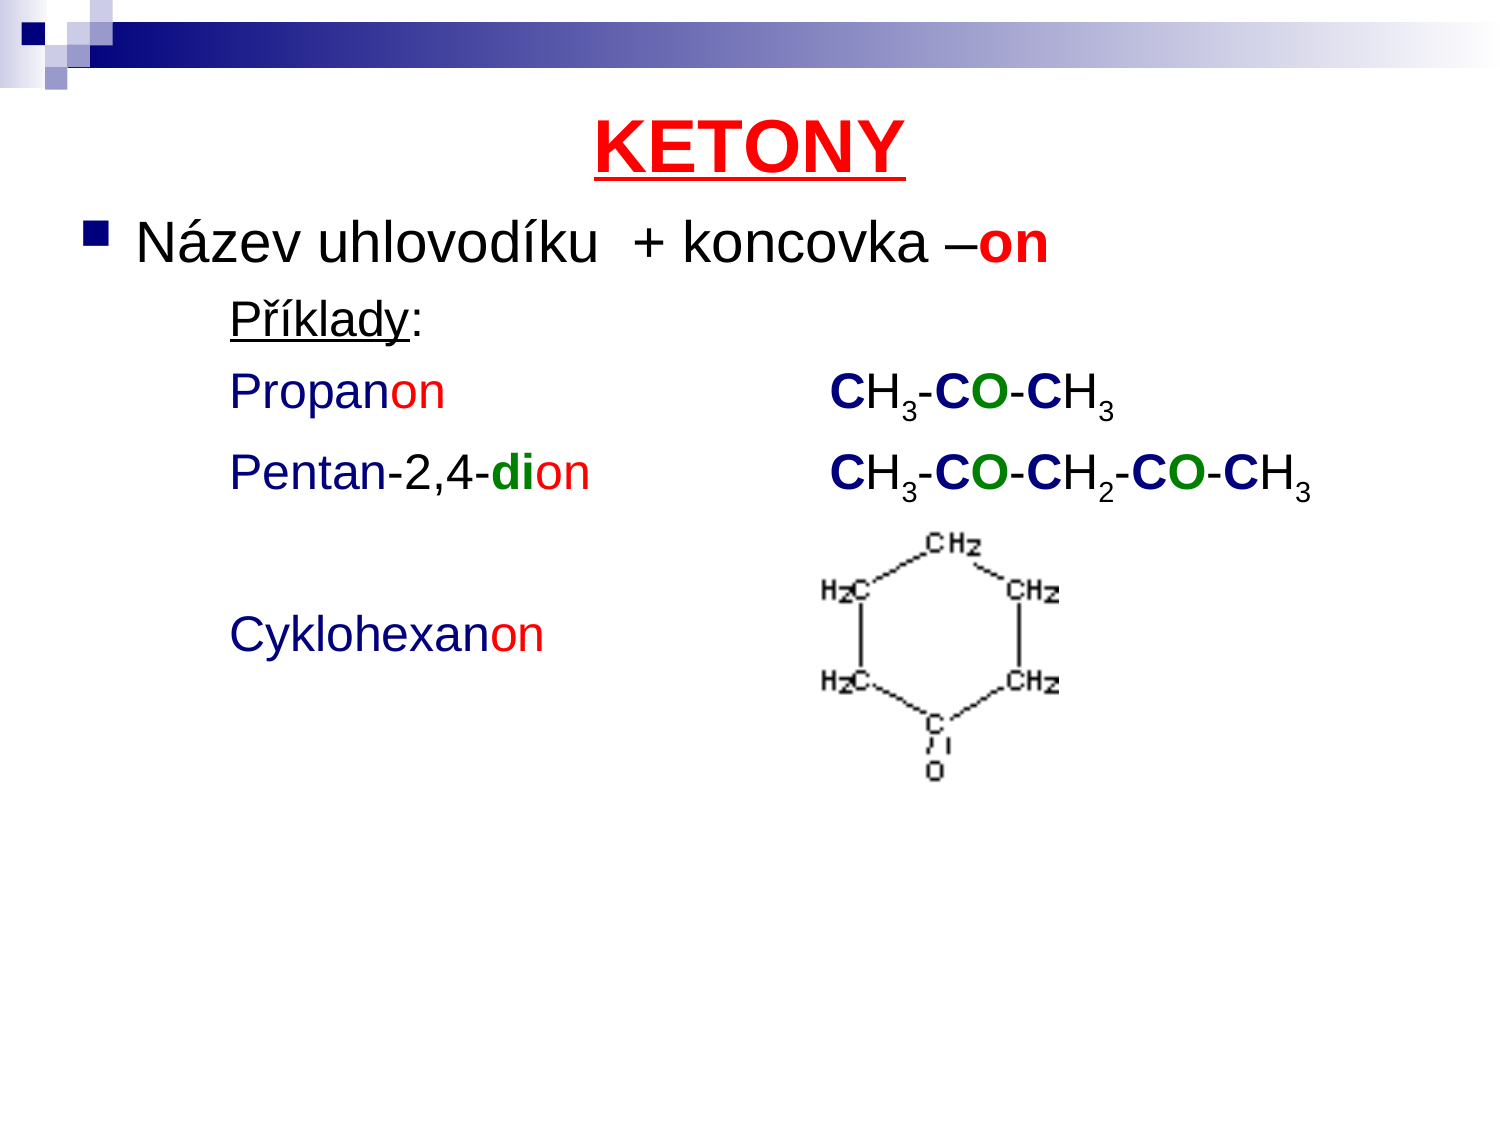

# KETONY
Název uhlovodíku + koncovka –on
Příklady:
Propanon 			CH3-CO-CH3
Pentan-2,4-dion		CH3-CO-CH2-CO-CH3
Cyklohexanon